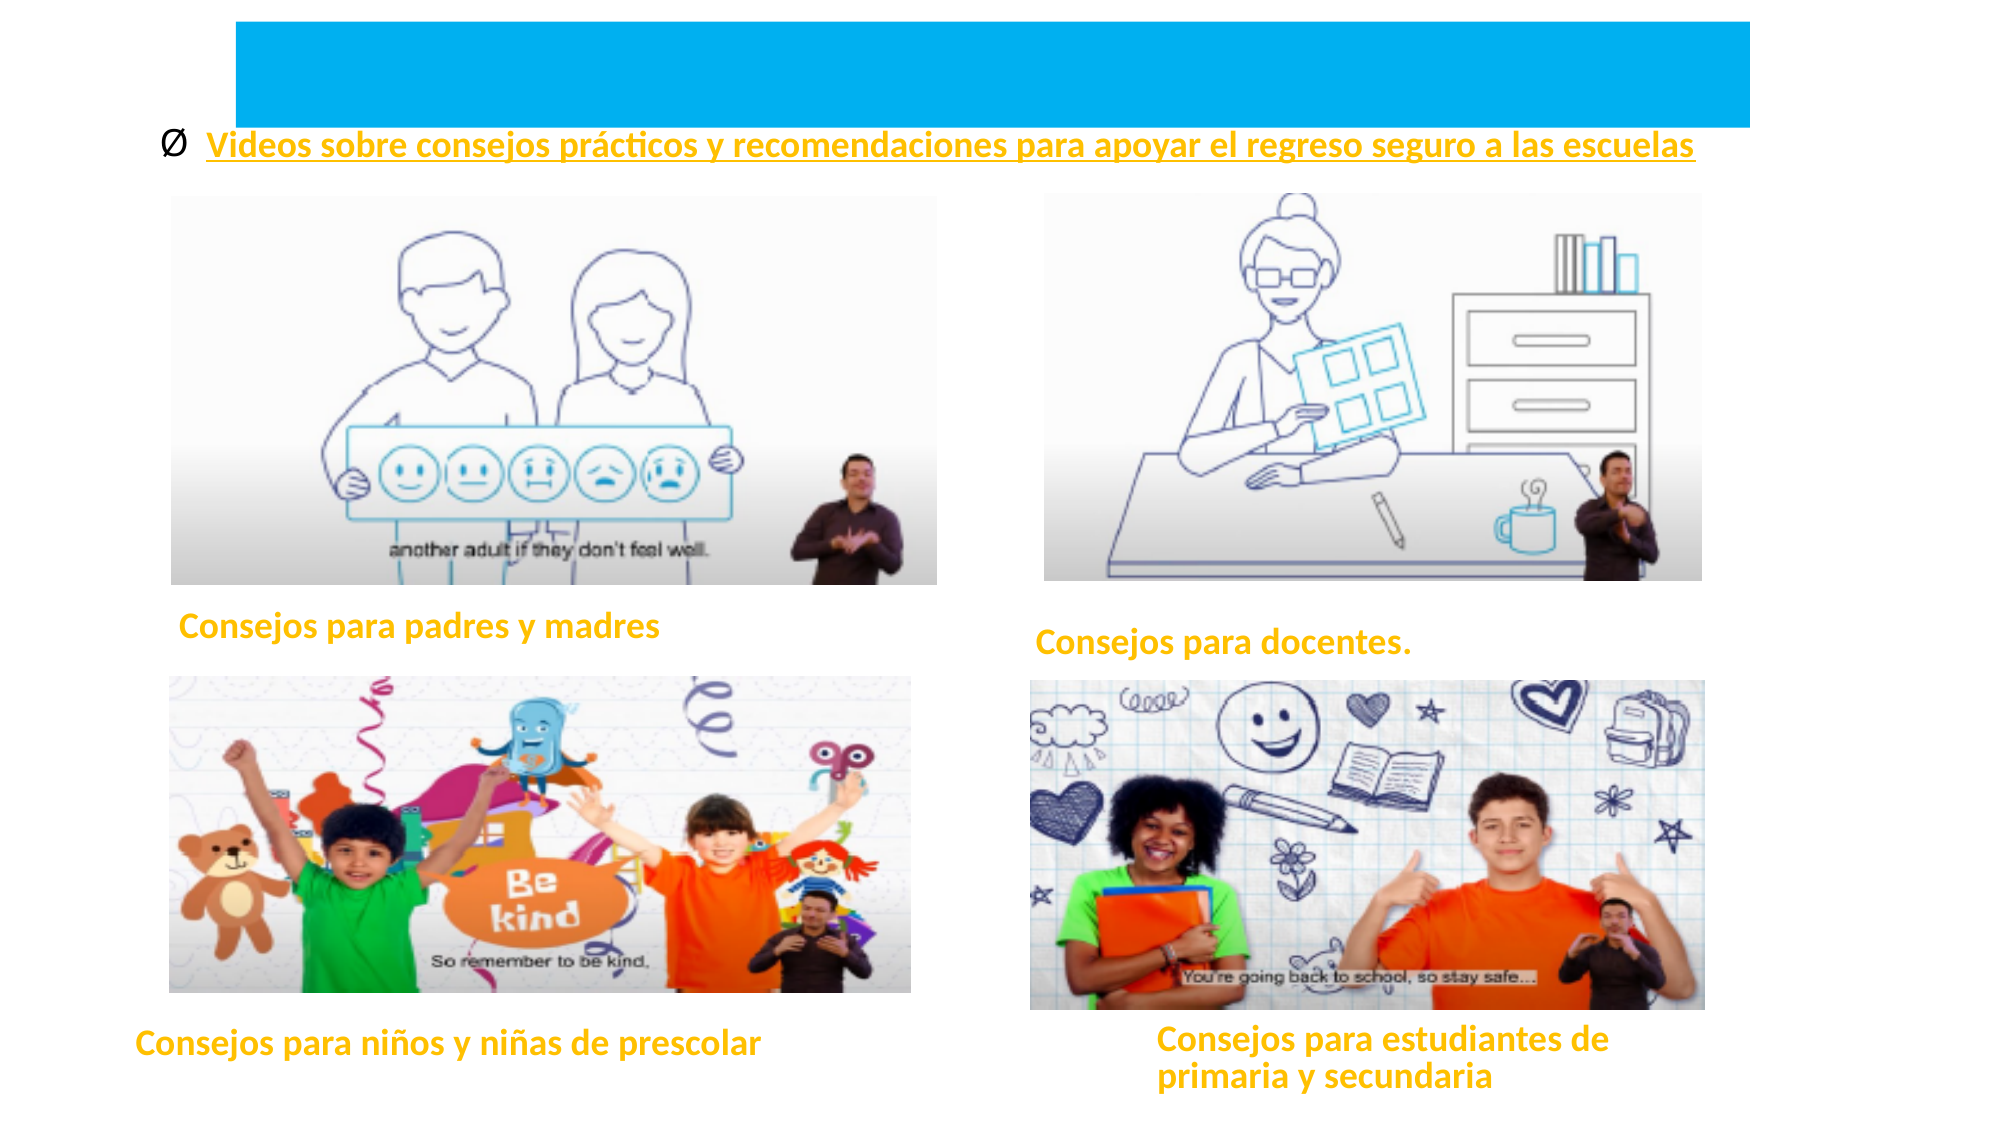

# Recursos regionales para la reapertura de las escuelas
Videos sobre consejos prácticos y recomendaciones para apoyar el regreso seguro a las escuelas
Consejos para padres y madres
Consejos para docentes.
Consejos para estudiantes de primaria y secundaria
Consejos para niños y niñas de prescolar
Disponibles en español e inglés.